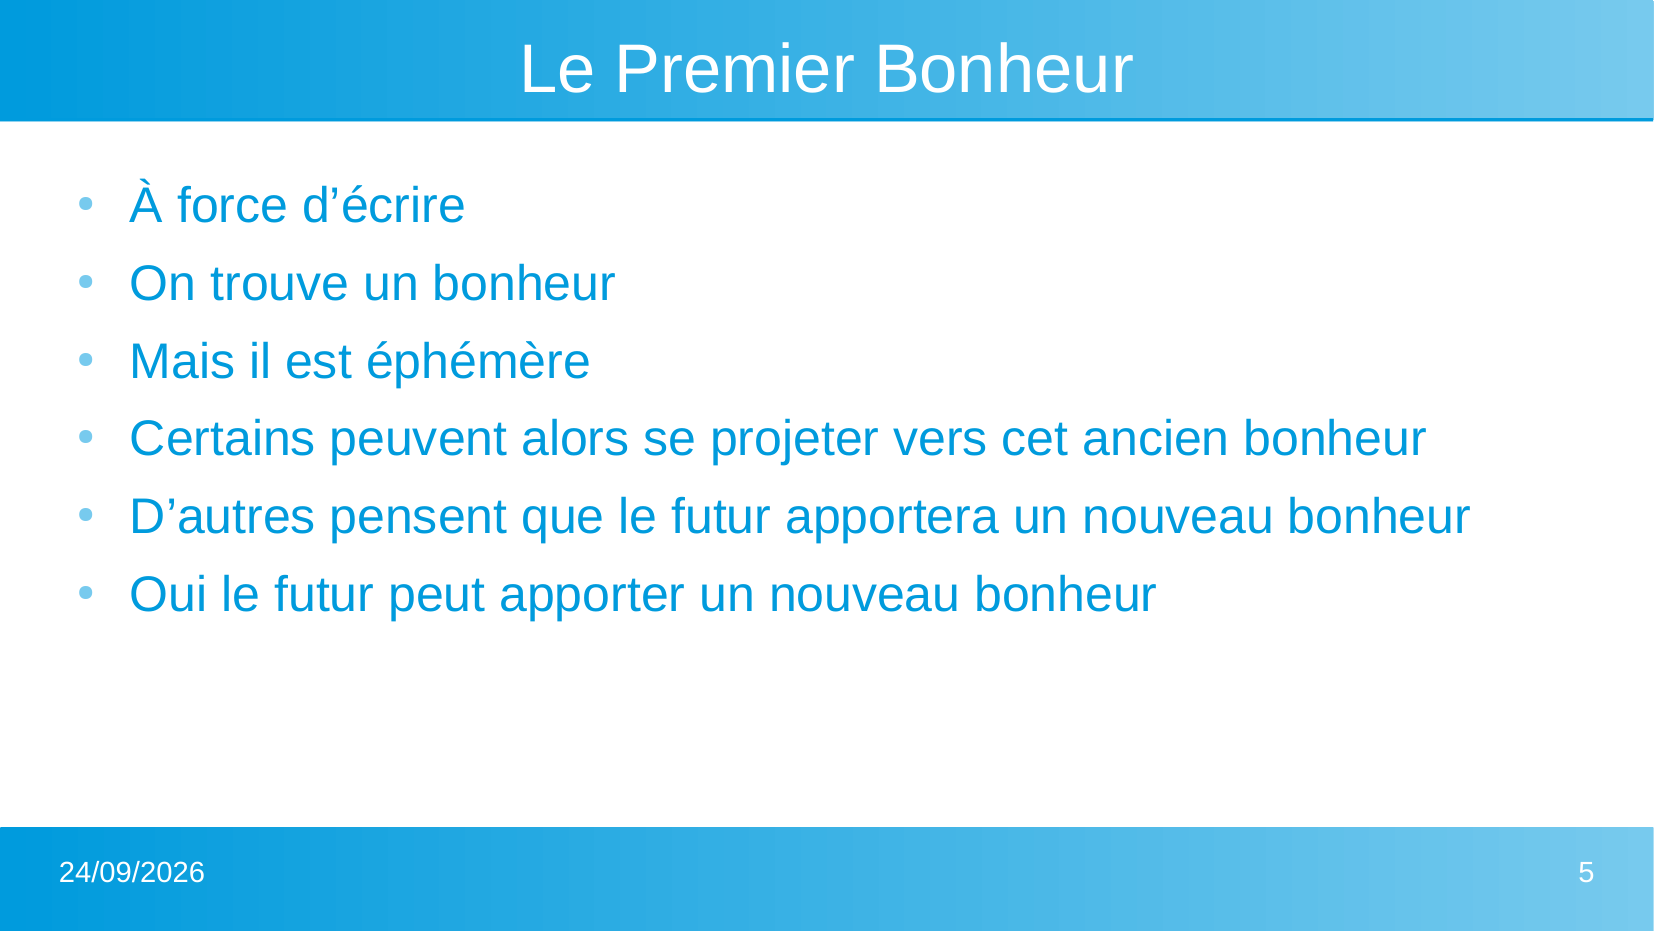

# Le Premier Bonheur
À force d’écrire
On trouve un bonheur
Mais il est éphémère
Certains peuvent alors se projeter vers cet ancien bonheur
D’autres pensent que le futur apportera un nouveau bonheur
Oui le futur peut apporter un nouveau bonheur
5